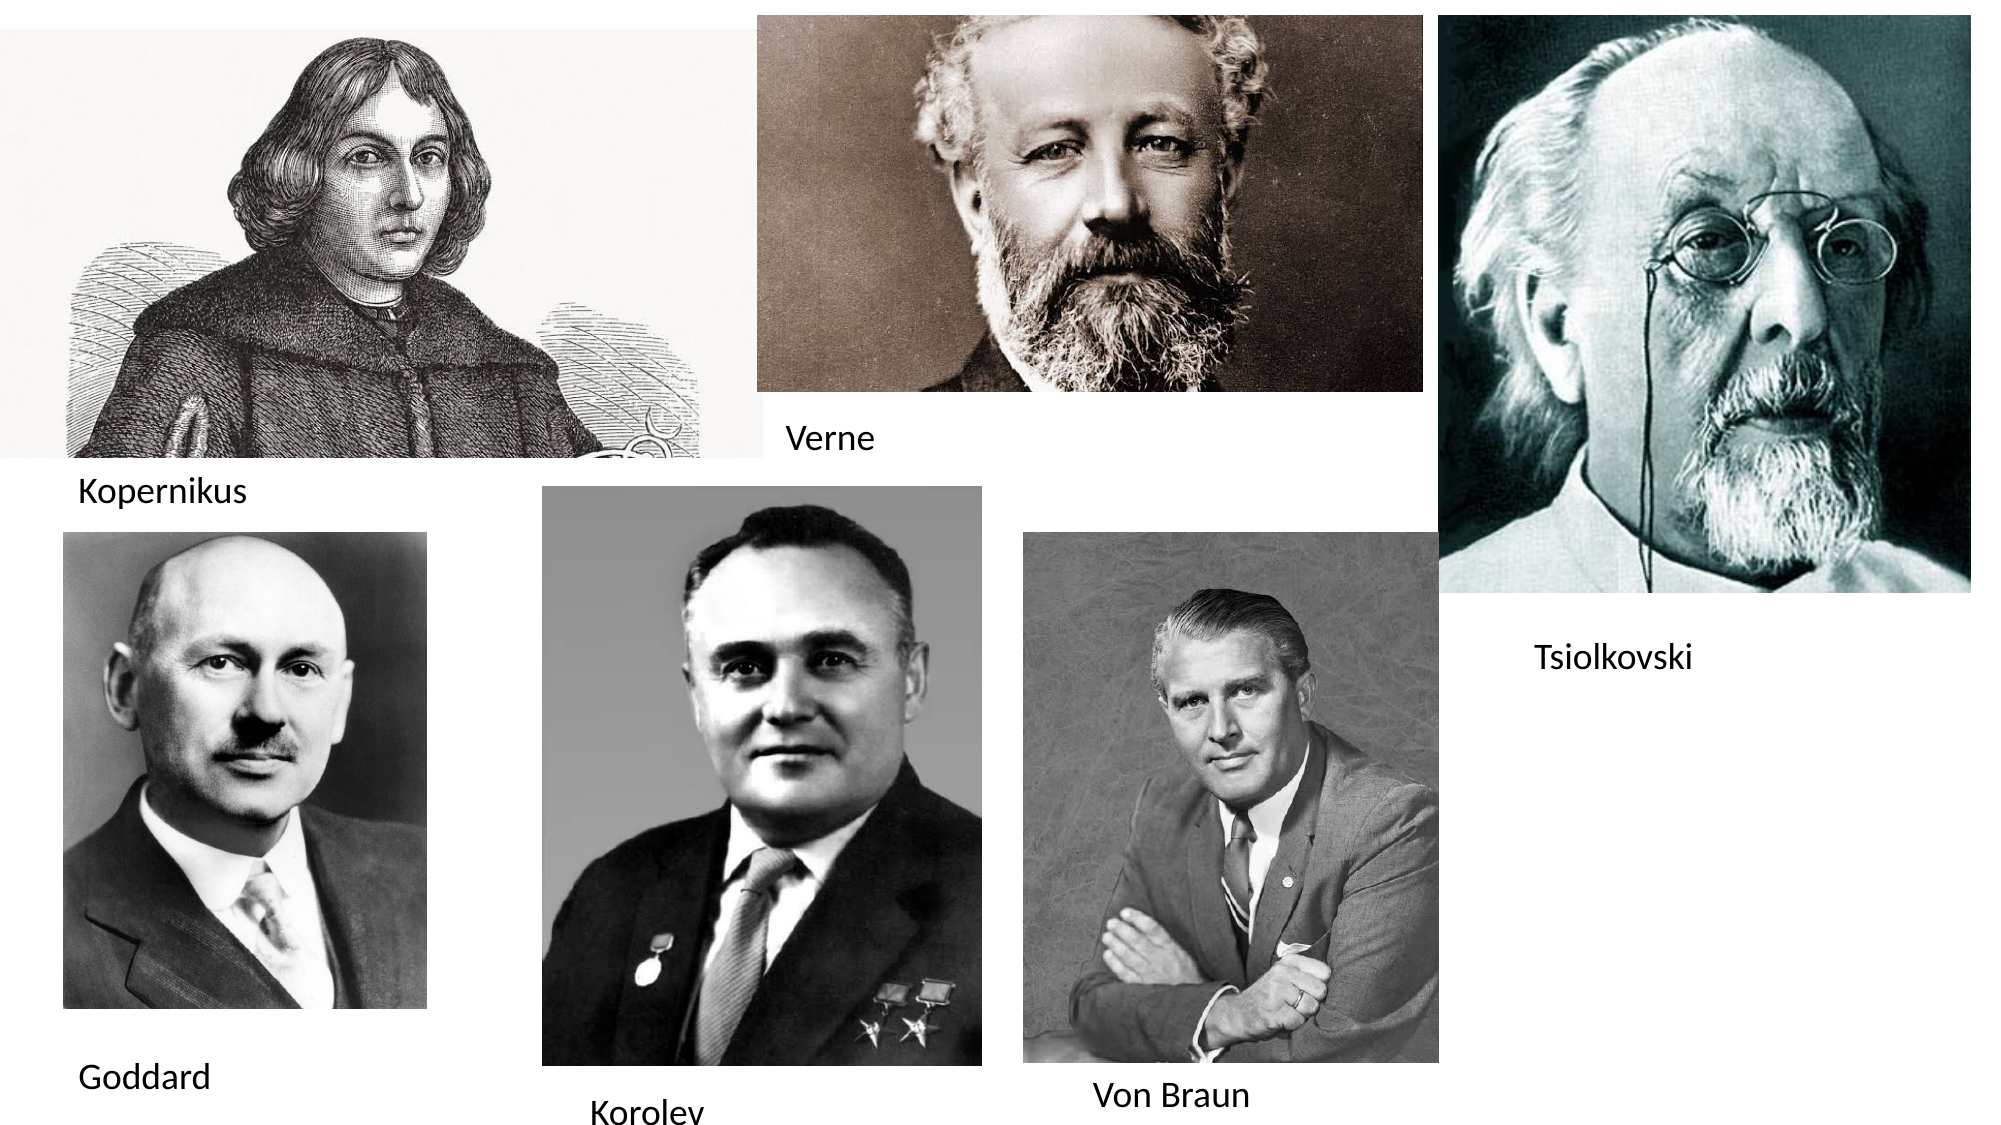

#
 Verne
Kopernikus
Tsiolkovski
Goddard
Von Braun
Korolev